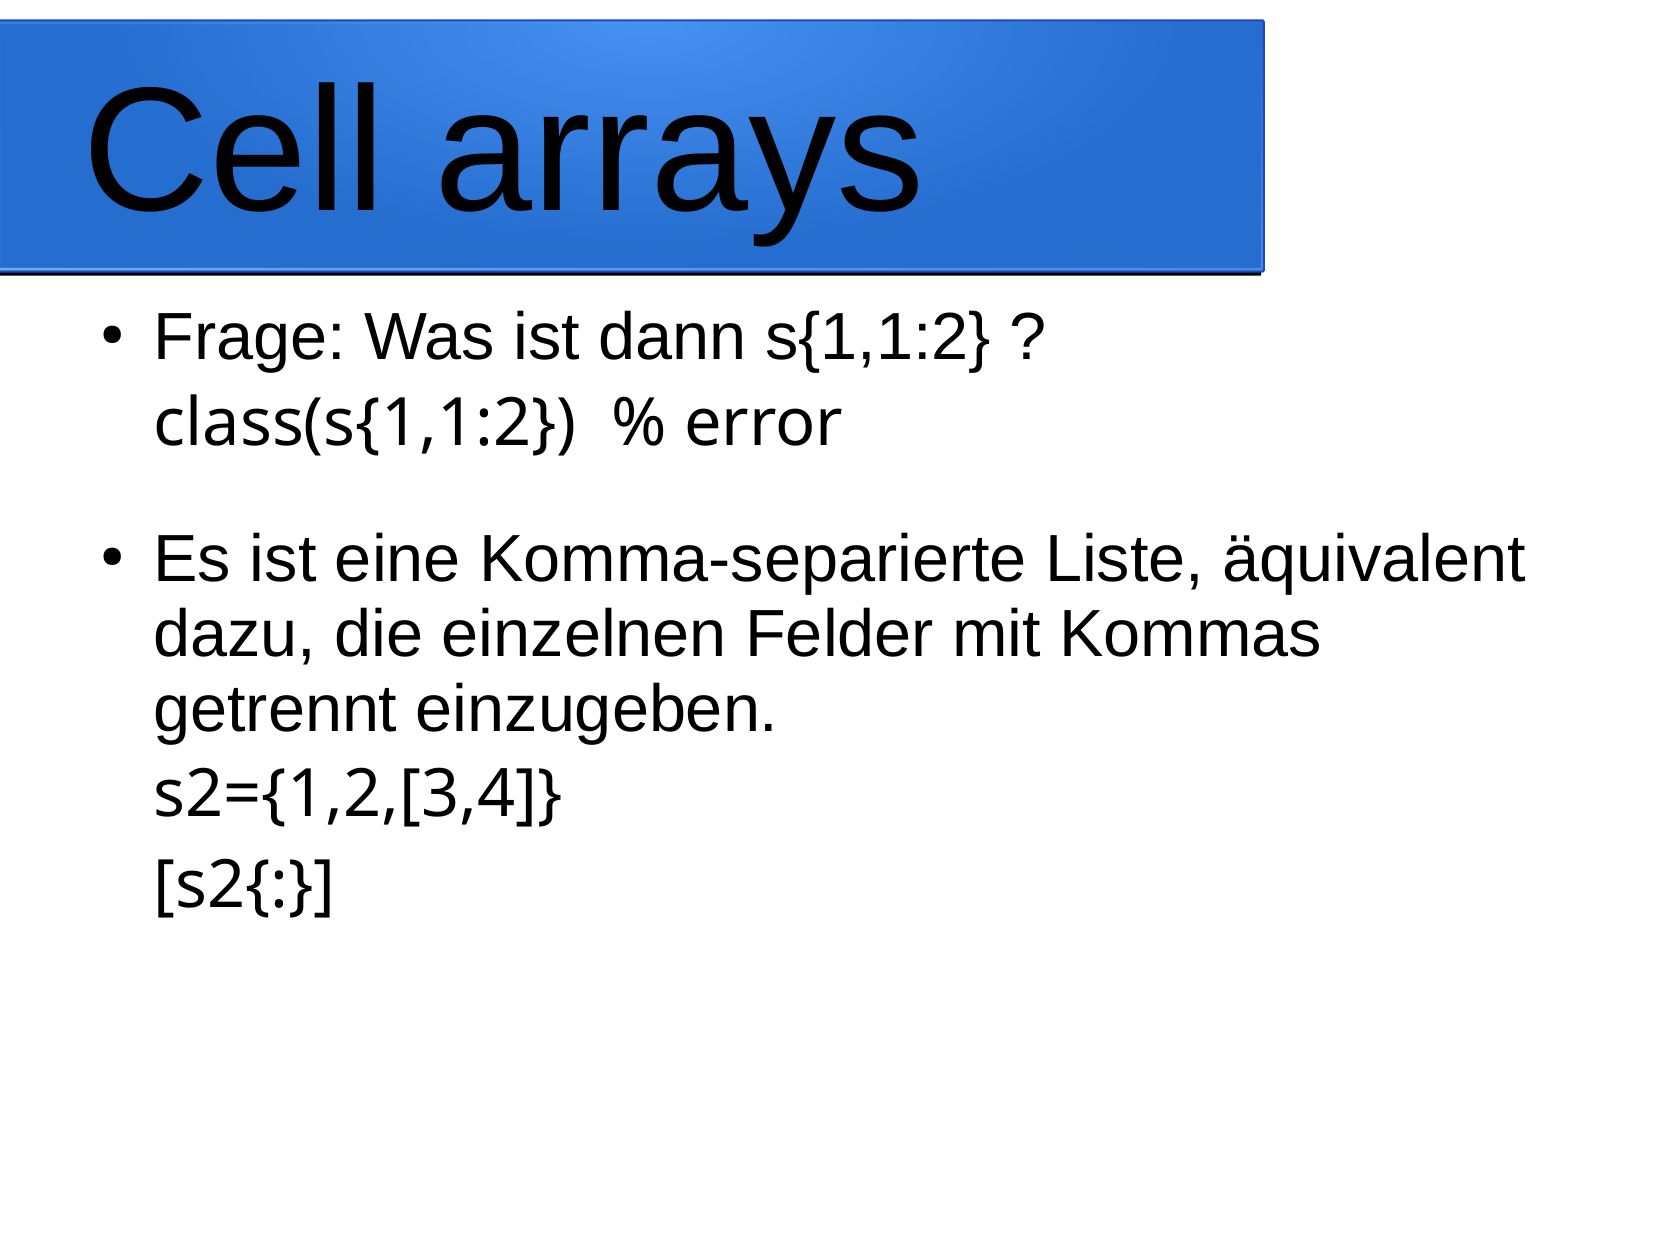

# Cell arrays
Frage: Was ist dann s{1,1:2} ?
class(s{1,1:2}) % error
Es ist eine Komma-separierte Liste, äquivalent dazu, die einzelnen Felder mit Kommas getrennt einzugeben.
s2={1,2,[3,4]}
[s2{:}]